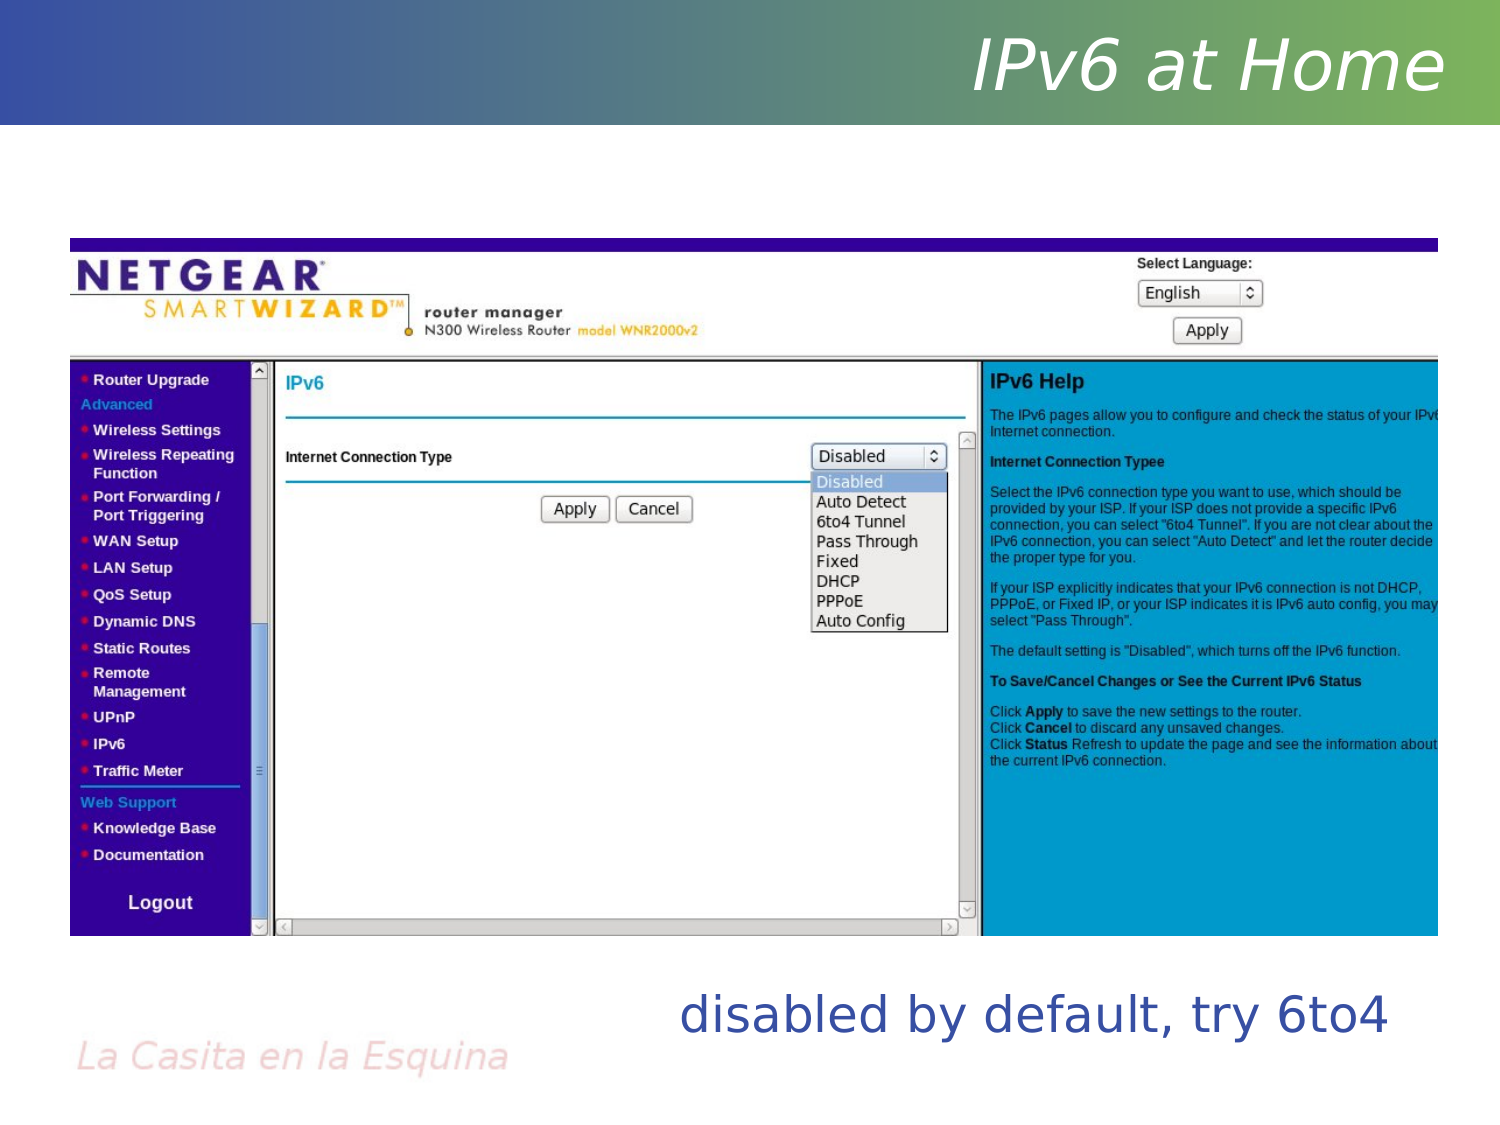

# IPv6 at Home
disabled by default, try 6to4